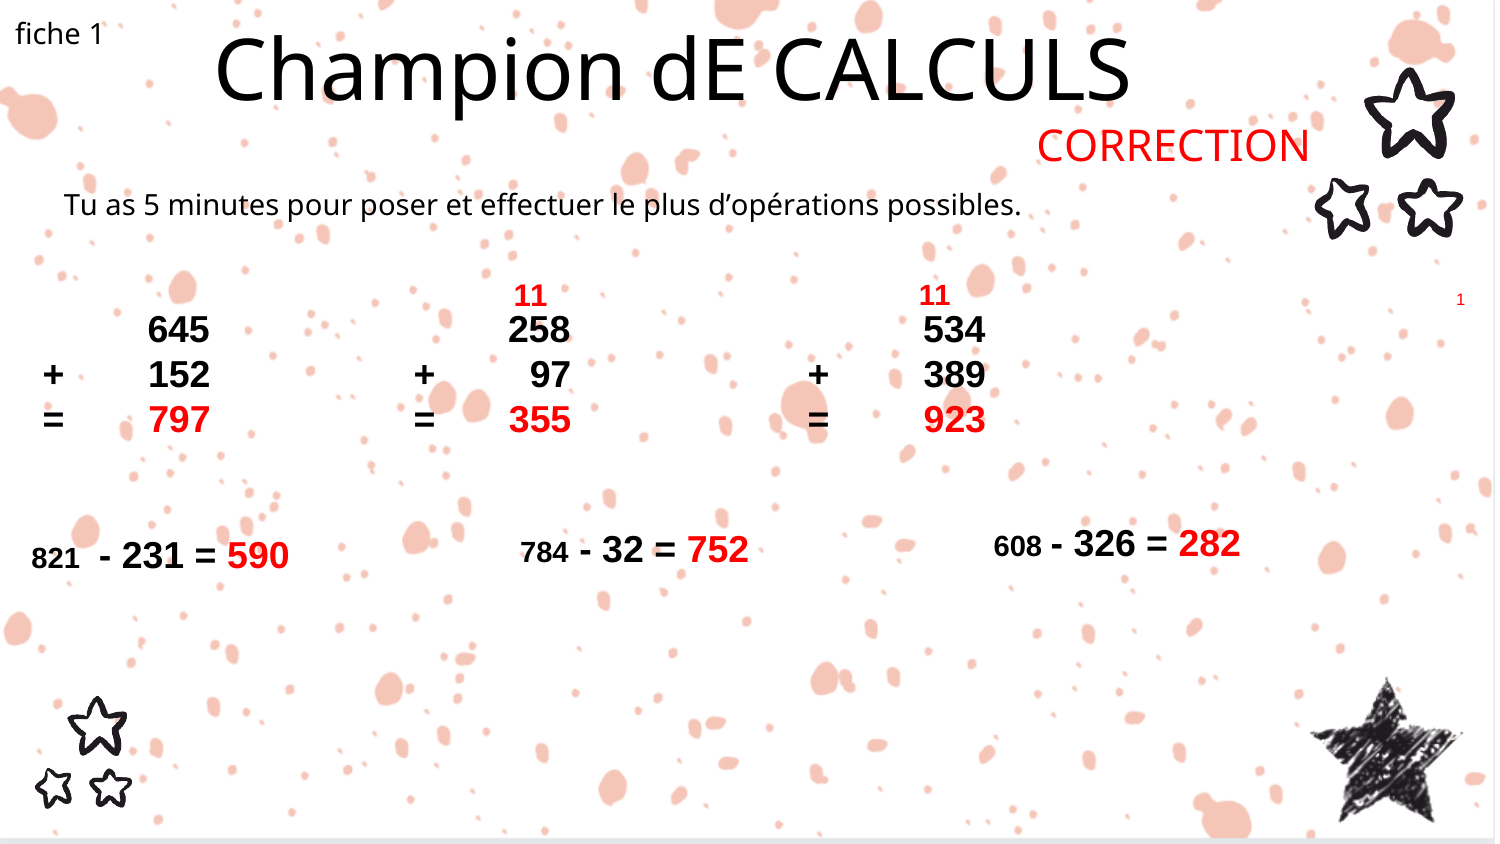

fiche 1
Champion dE CALCULS
CORRECTION
Tu as 5 minutes pour poser et effectuer le plus d’opérations possibles.
11
11
1
 645
+ 152
= 797
 258
+ 97
= 355
 534
+ 389
= 923
 608 - 326 = 282
 784 - 32 = 752
 821 - 231 = 590